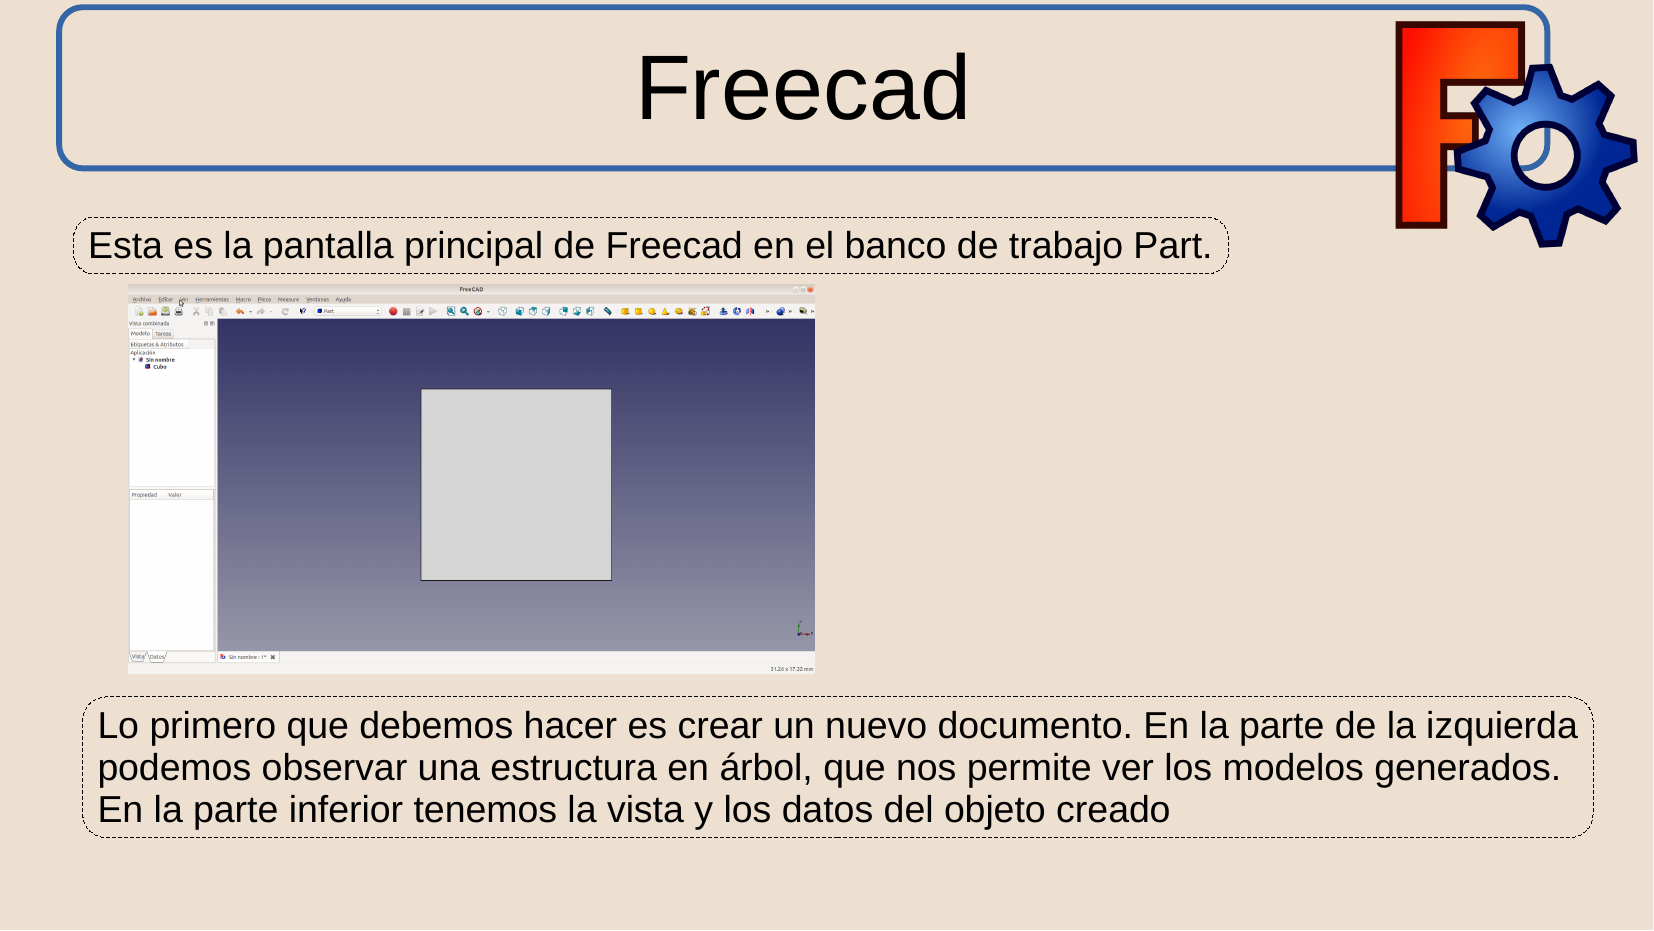

# Freecad
Esta es la pantalla principal de Freecad en el banco de trabajo Part.
Lo primero que debemos hacer es crear un nuevo documento. En la parte de la izquierda
podemos observar una estructura en árbol, que nos permite ver los modelos generados.
En la parte inferior tenemos la vista y los datos del objeto creado